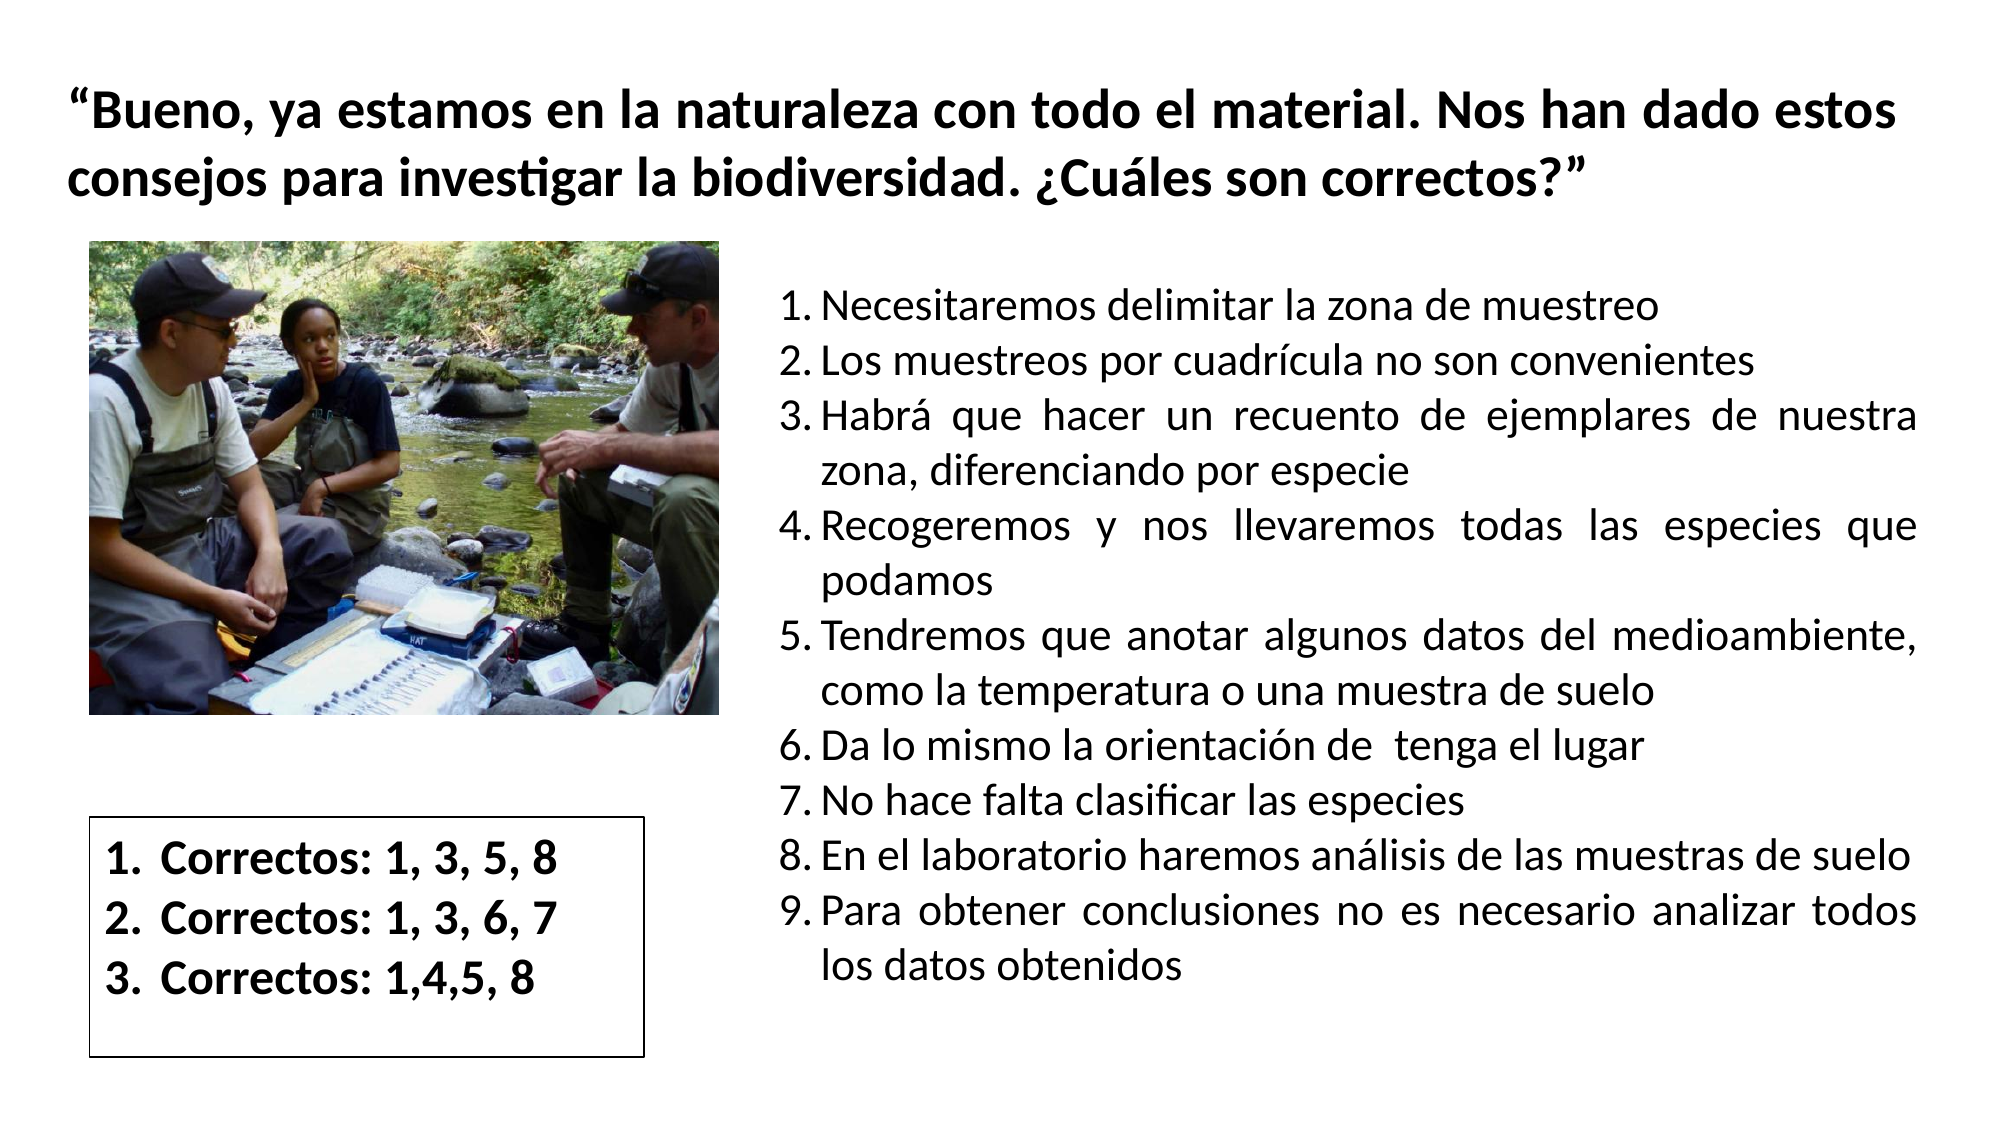

“Bueno, ya estamos en la naturaleza con todo el material. Nos han dado estos consejos para investigar la biodiversidad. ¿Cuáles son correctos?”
Necesitaremos delimitar la zona de muestreo
Los muestreos por cuadrícula no son convenientes
Habrá que hacer un recuento de ejemplares de nuestra zona, diferenciando por especie
Recogeremos y nos llevaremos todas las especies que podamos
Tendremos que anotar algunos datos del medioambiente, como la temperatura o una muestra de suelo
Da lo mismo la orientación de  tenga el lugar
No hace falta clasificar las especies
En el laboratorio haremos análisis de las muestras de suelo
Para obtener conclusiones no es necesario analizar todos los datos obtenidos
Correctos: 1, 3, 5, 8
Correctos: 1, 3, 6, 7
Correctos: 1,4,5, 8